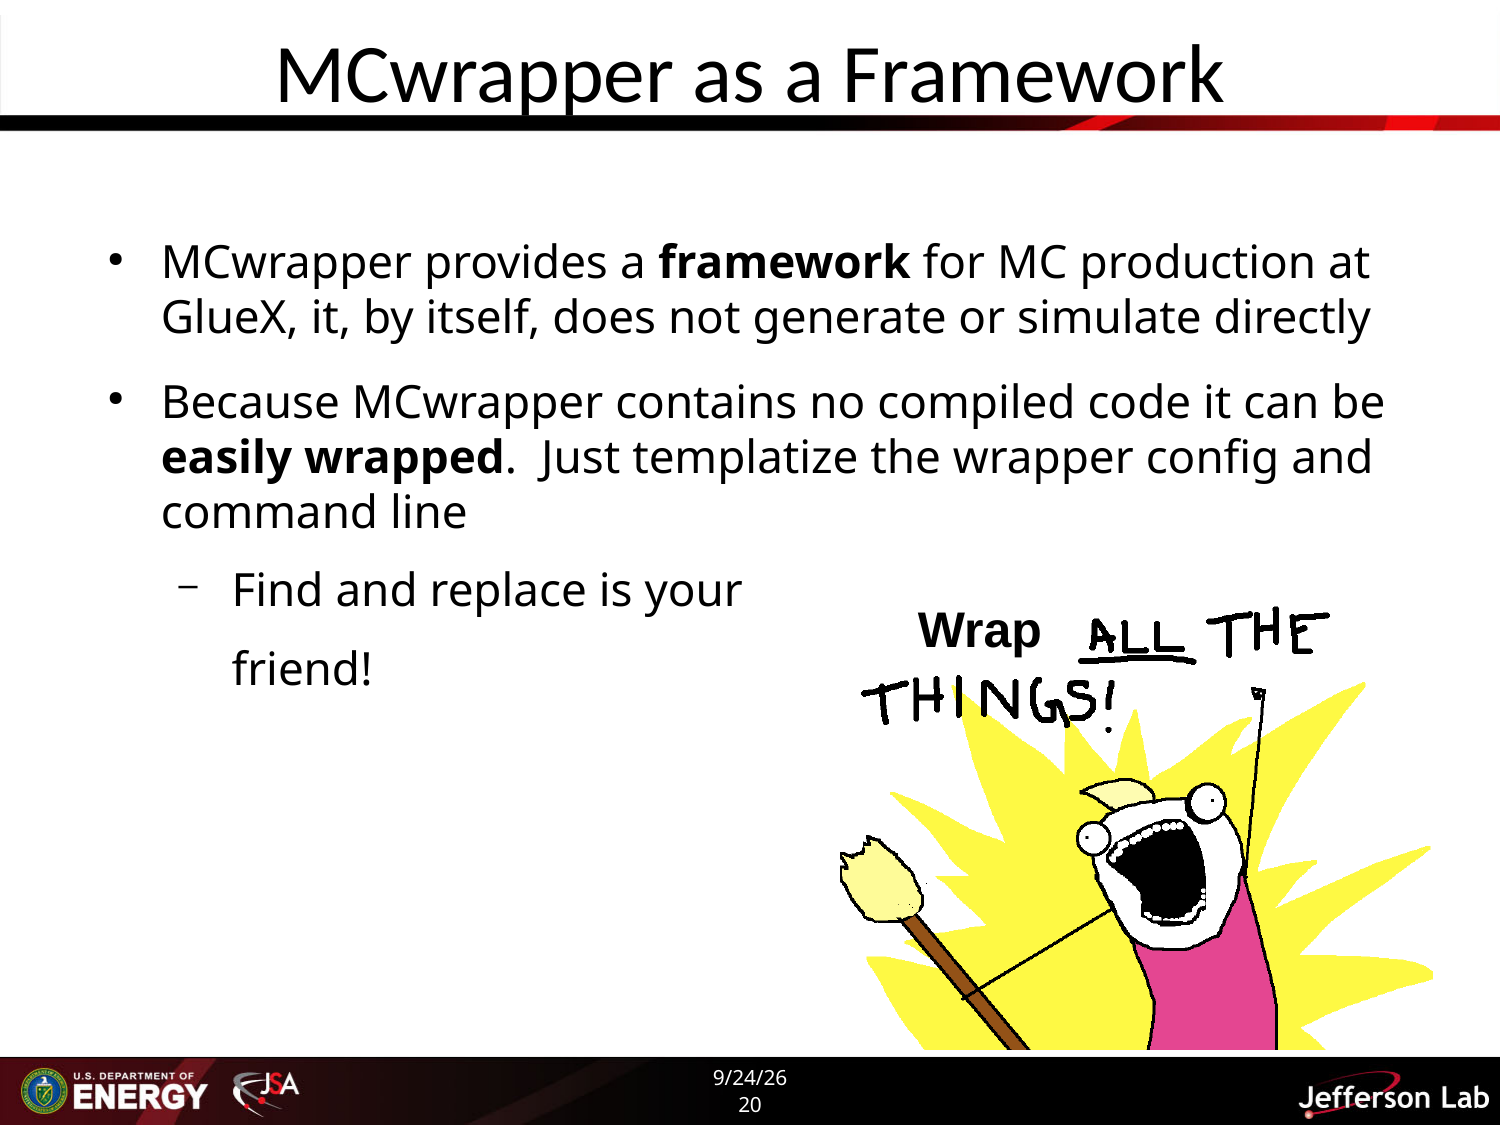

# MCwrapper as a Framework
MCwrapper provides a framework for MC production at GlueX, it, by itself, does not generate or simulate directly
Because MCwrapper contains no compiled code it can be easily wrapped. Just templatize the wrapper config and command line
Find and replace is your
friend!
Wrap